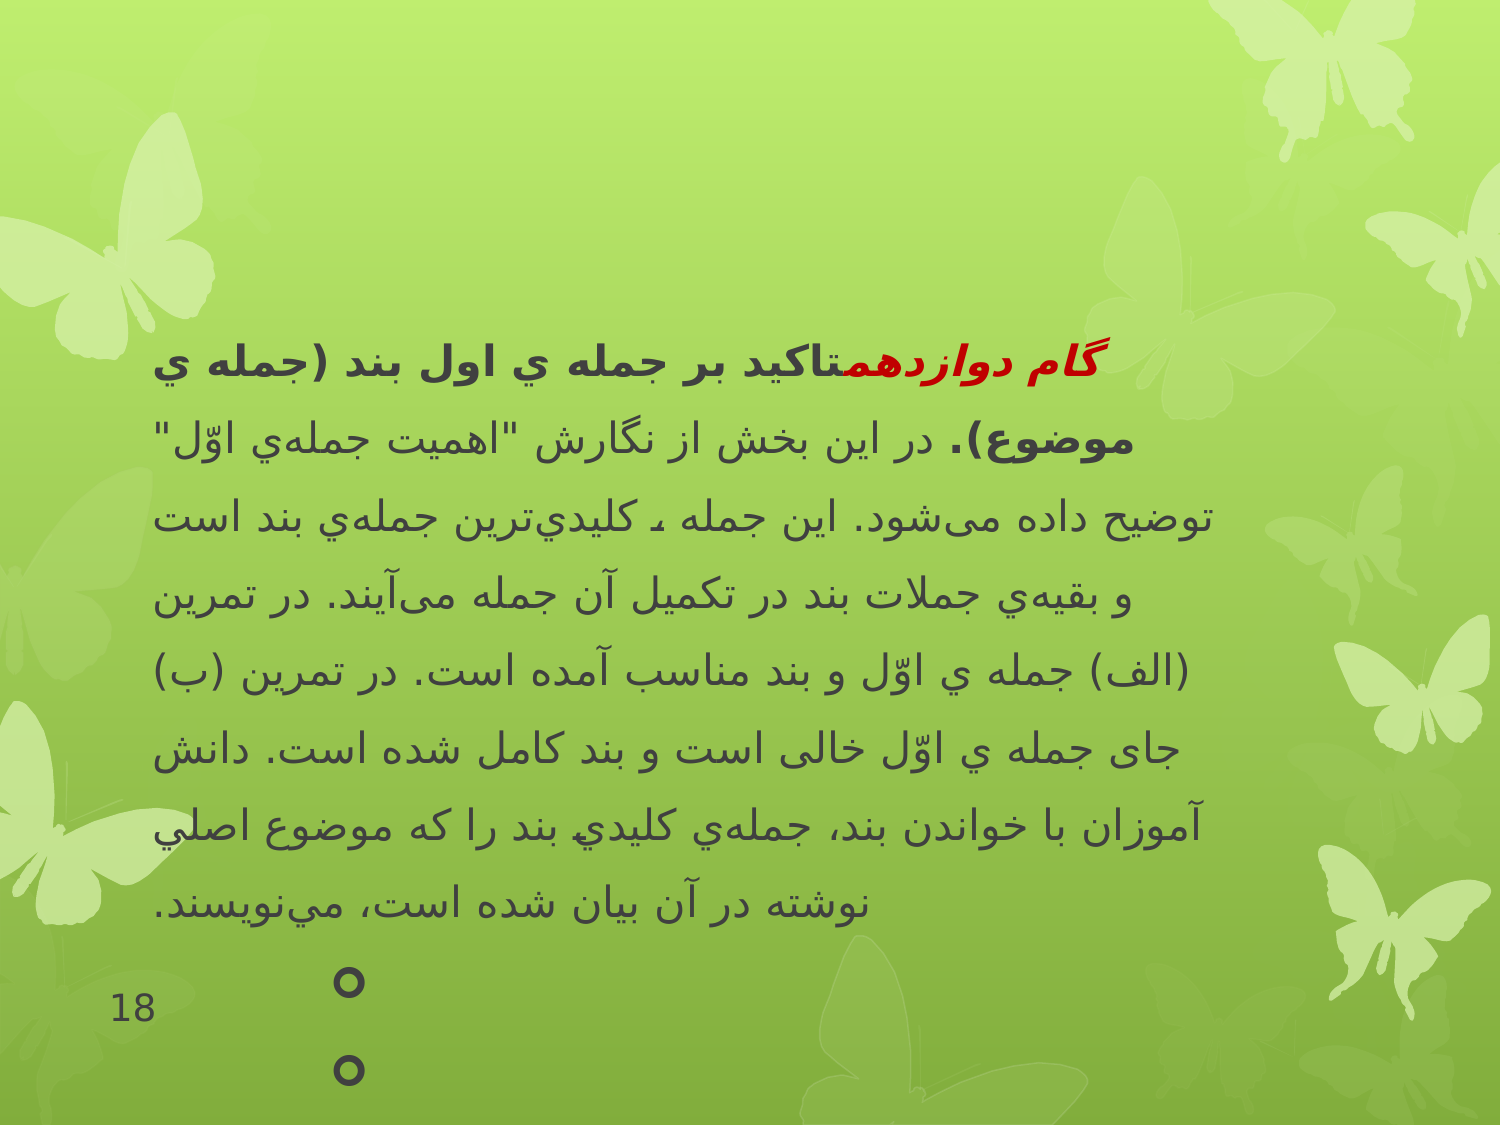

# گام دوازدهمتاكيد بر جمله ي اول بند (جمله ي موضوع). در این بخش از نگارش "اهمیت جمله‌ي اوّل" توضیح داده می‌شود. اين جمله ، كليدي‌ترين جمله‌ي بند است و بقیه‌ي جملات بند در تکمیل آن جمله می‌آیند. در تمرین (الف) جمله ي اوّل و بند مناسب آمده است. در تمرین (ب) جای جمله ي اوّل خالی است و بند کامل شده است. دانش آموزان با خواندن بند، جمله‌ي كليدي بند را كه موضوع اصلي نوشته در آن بيان شده است، مي‌نويسند.